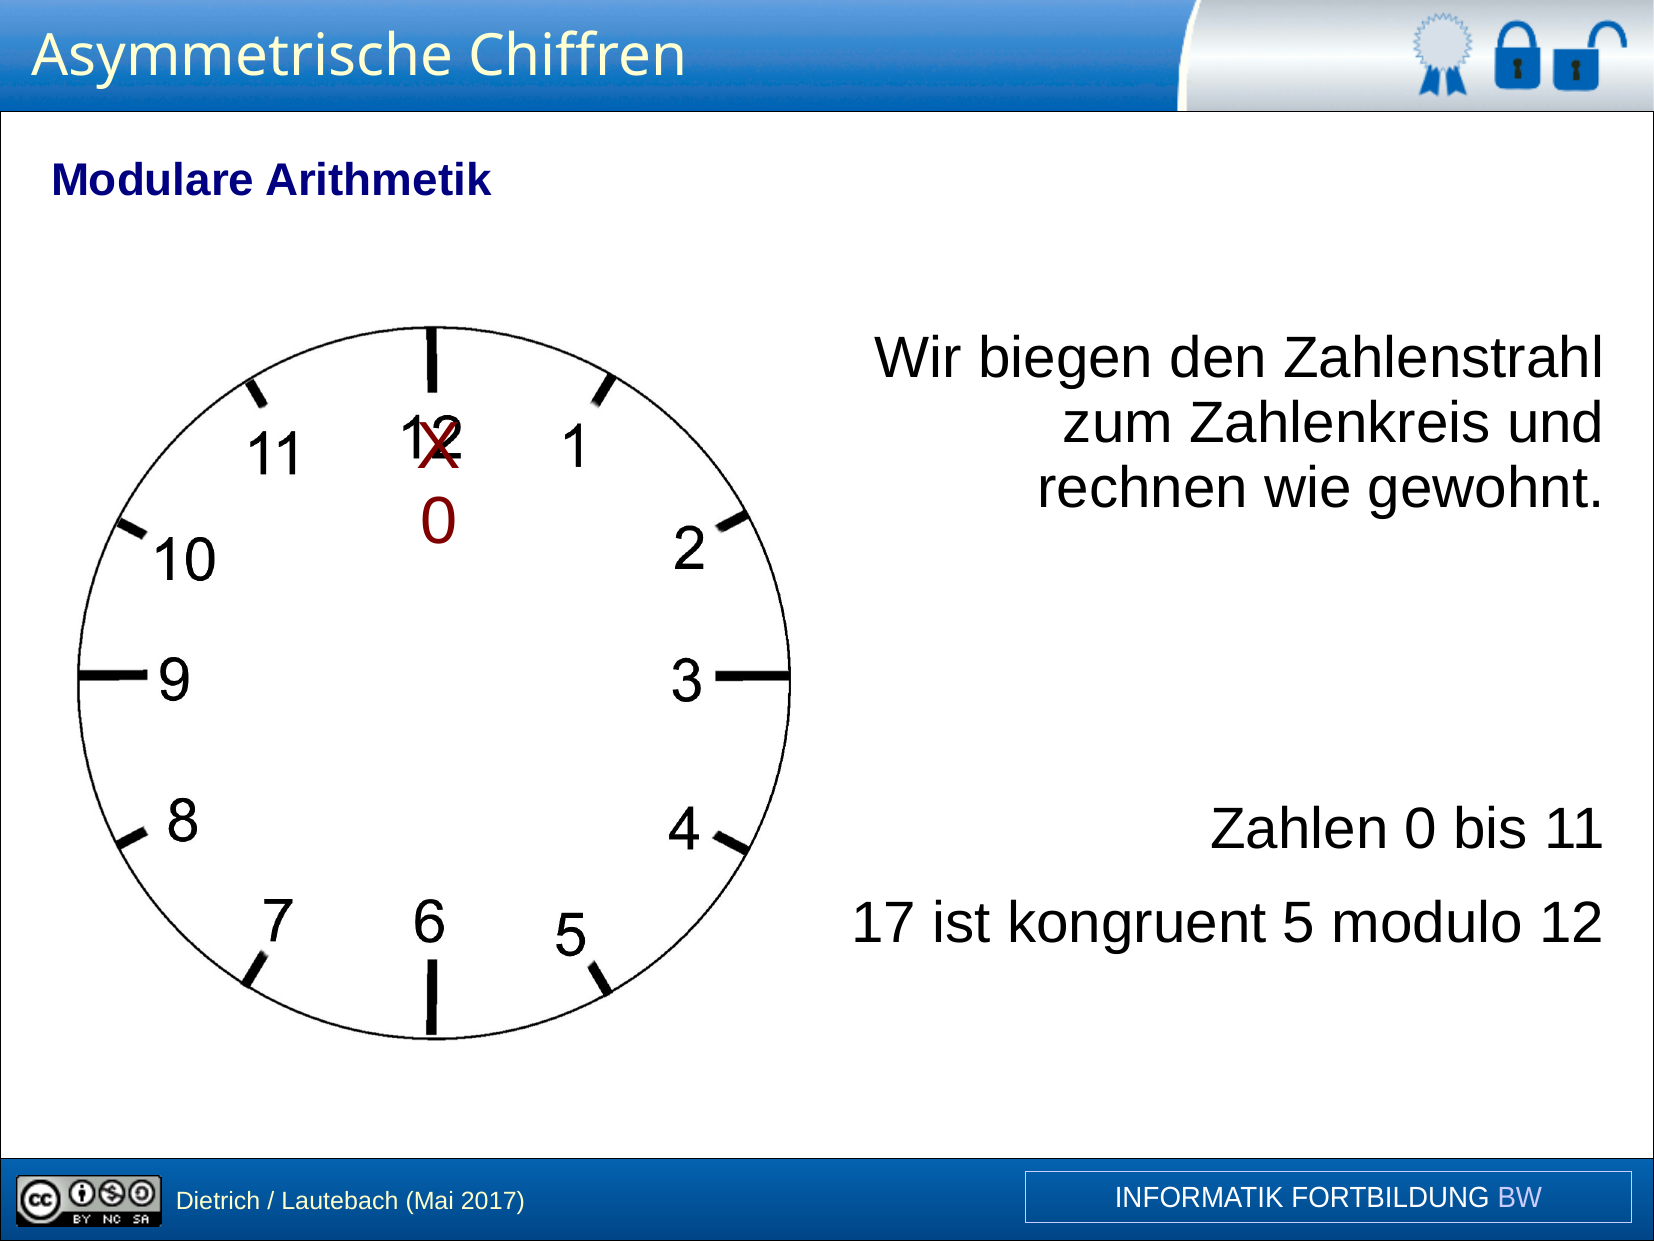

# Asymmetrische Chiffren
Modulare Arithmetik
Wir biegen den Zahlenstrahl zum Zahlenkreis und rechnen wie gewohnt.
X 0
Zahlen 0 bis 11
17 ist kongruent 5 modulo 12
33